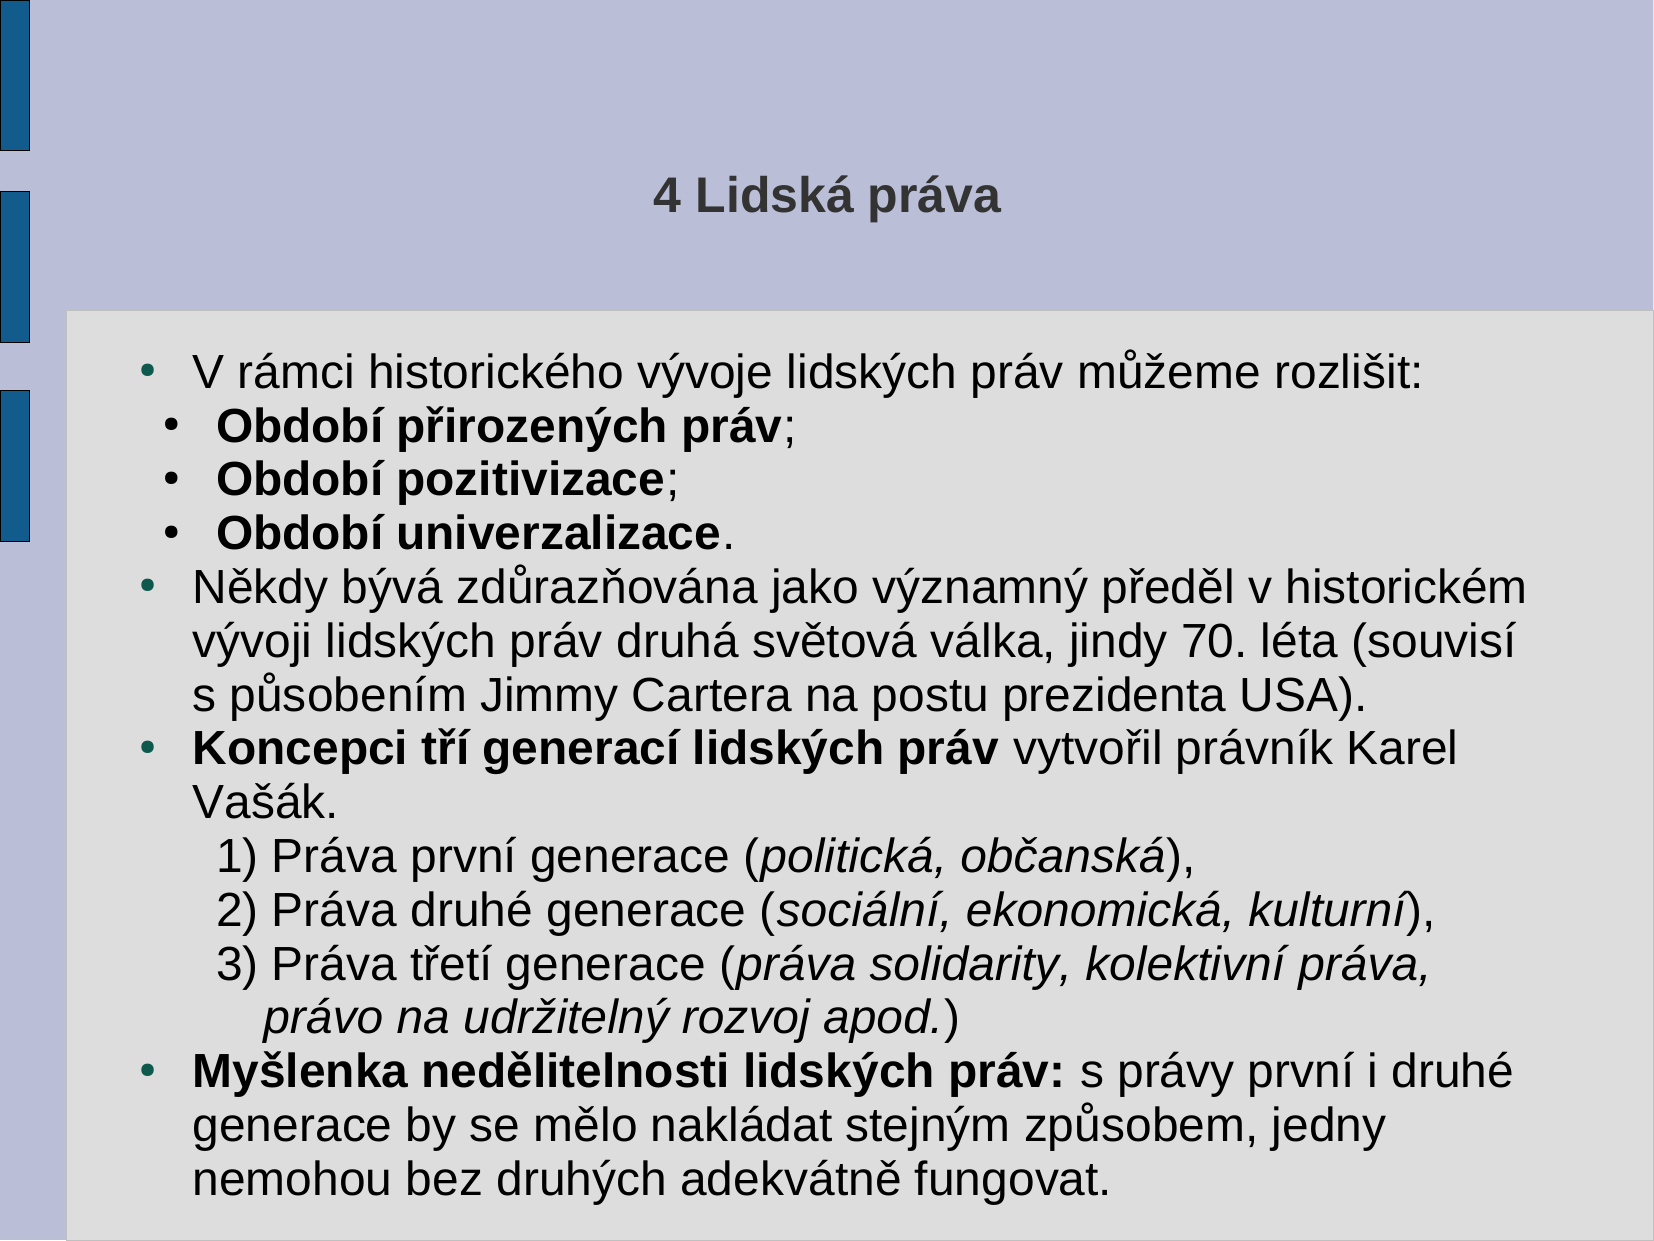

# 4 Lidská práva
V rámci historického vývoje lidských práv můžeme rozlišit:
Období přirozených práv;
Období pozitivizace;
Období univerzalizace.
Někdy bývá zdůrazňována jako významný předěl v historickém vývoji lidských práv druhá světová válka, jindy 70. léta (souvisí s působením Jimmy Cartera na postu prezidenta USA).
Koncepci tří generací lidských práv vytvořil právník Karel Vašák.
1) Práva první generace (politická, občanská),
2) Práva druhé generace (sociální, ekonomická, kulturní),
3) Práva třetí generace (práva solidarity, kolektivní práva, právo na udržitelný rozvoj apod.)
Myšlenka nedělitelnosti lidských práv: s právy první i druhé generace by se mělo nakládat stejným způsobem, jedny nemohou bez druhých adekvátně fungovat.